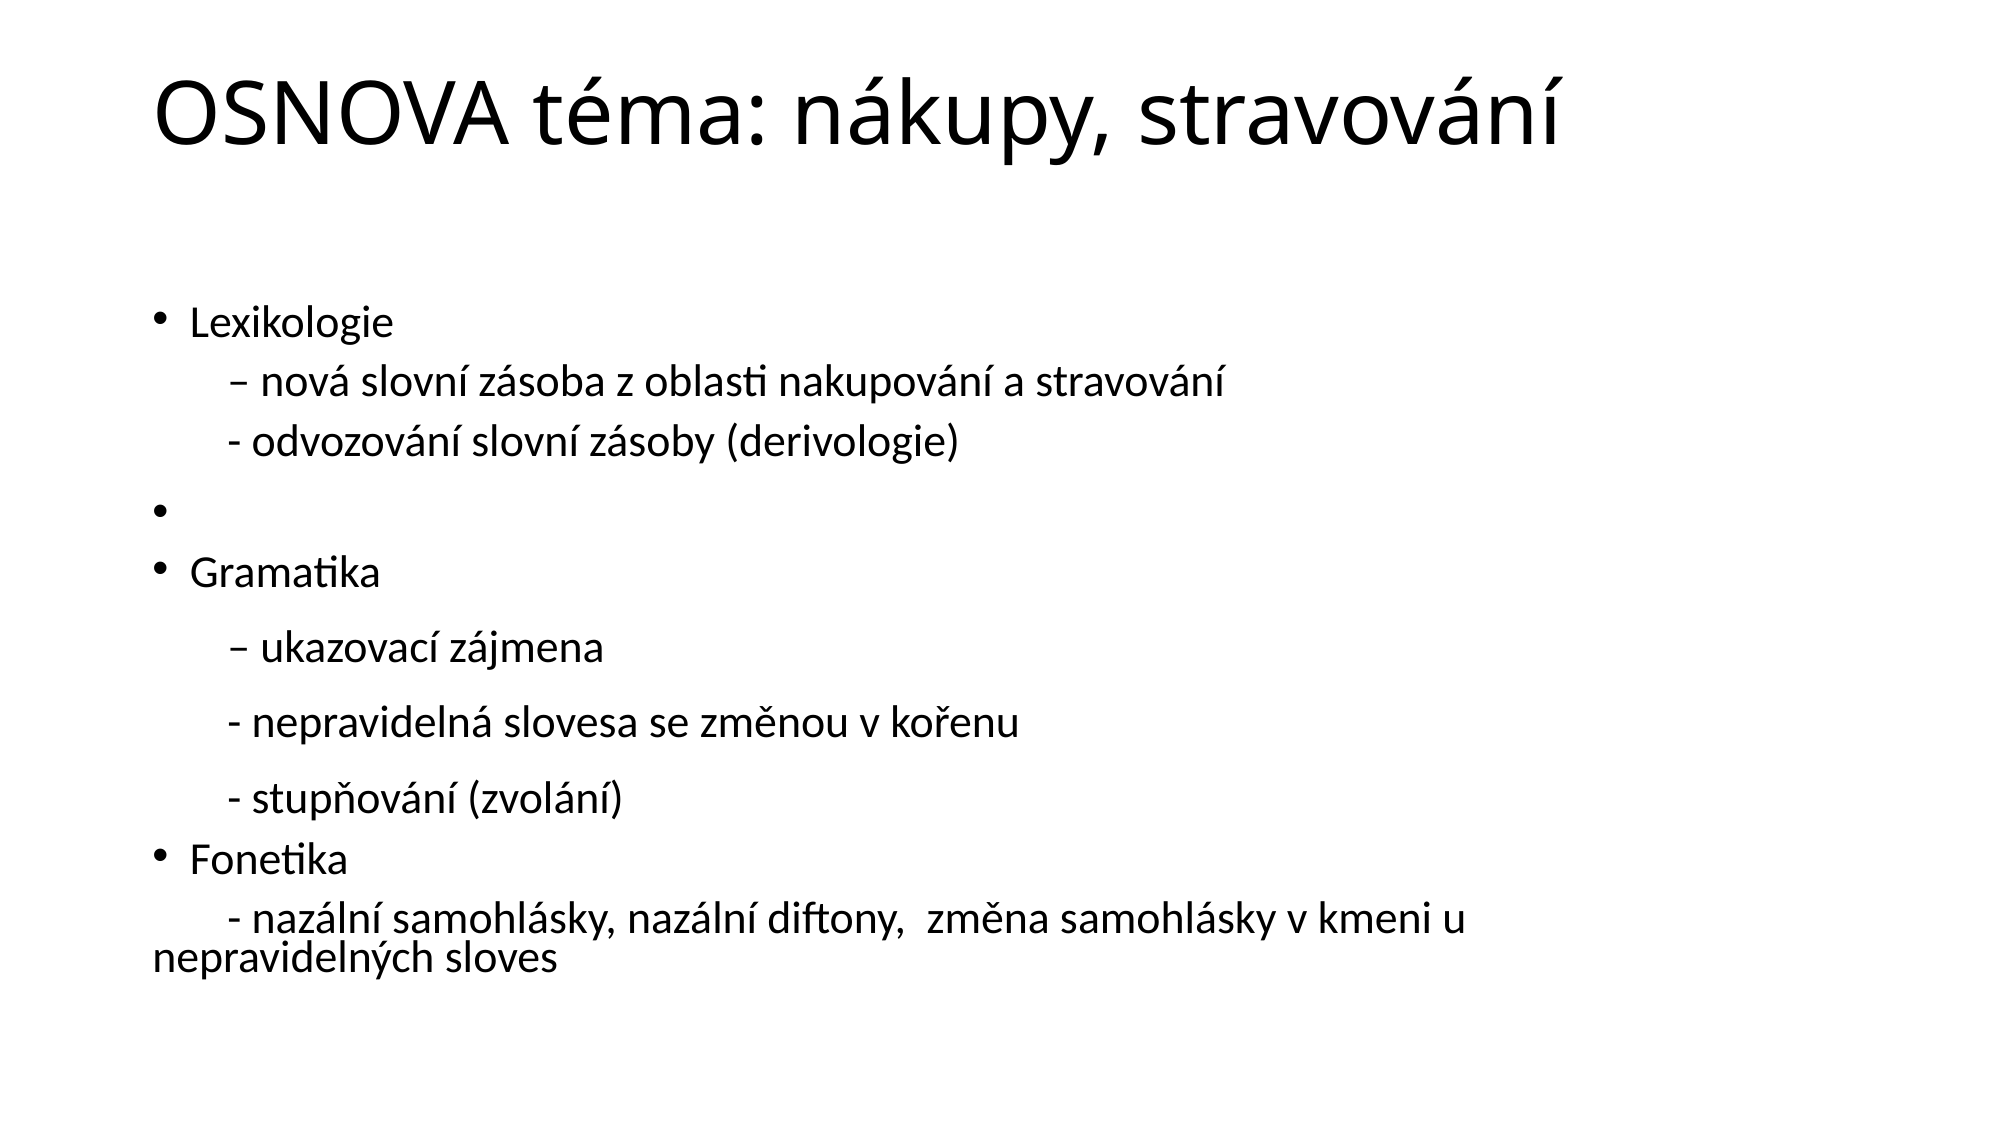

# OSNOVA téma: nákupy, stravování
Lexikologie
	– nová slovní zásoba z oblasti nakupování a stravování
	- odvozování slovní zásoby (derivologie)
Gramatika
	– ukazovací zájmena
	- nepravidelná slovesa se změnou v kořenu
	- stupňování (zvolání)
Fonetika
	- nazální samohlásky, nazální diftony, změna samohlásky v kmeni u 	 	 	nepravidelných sloves